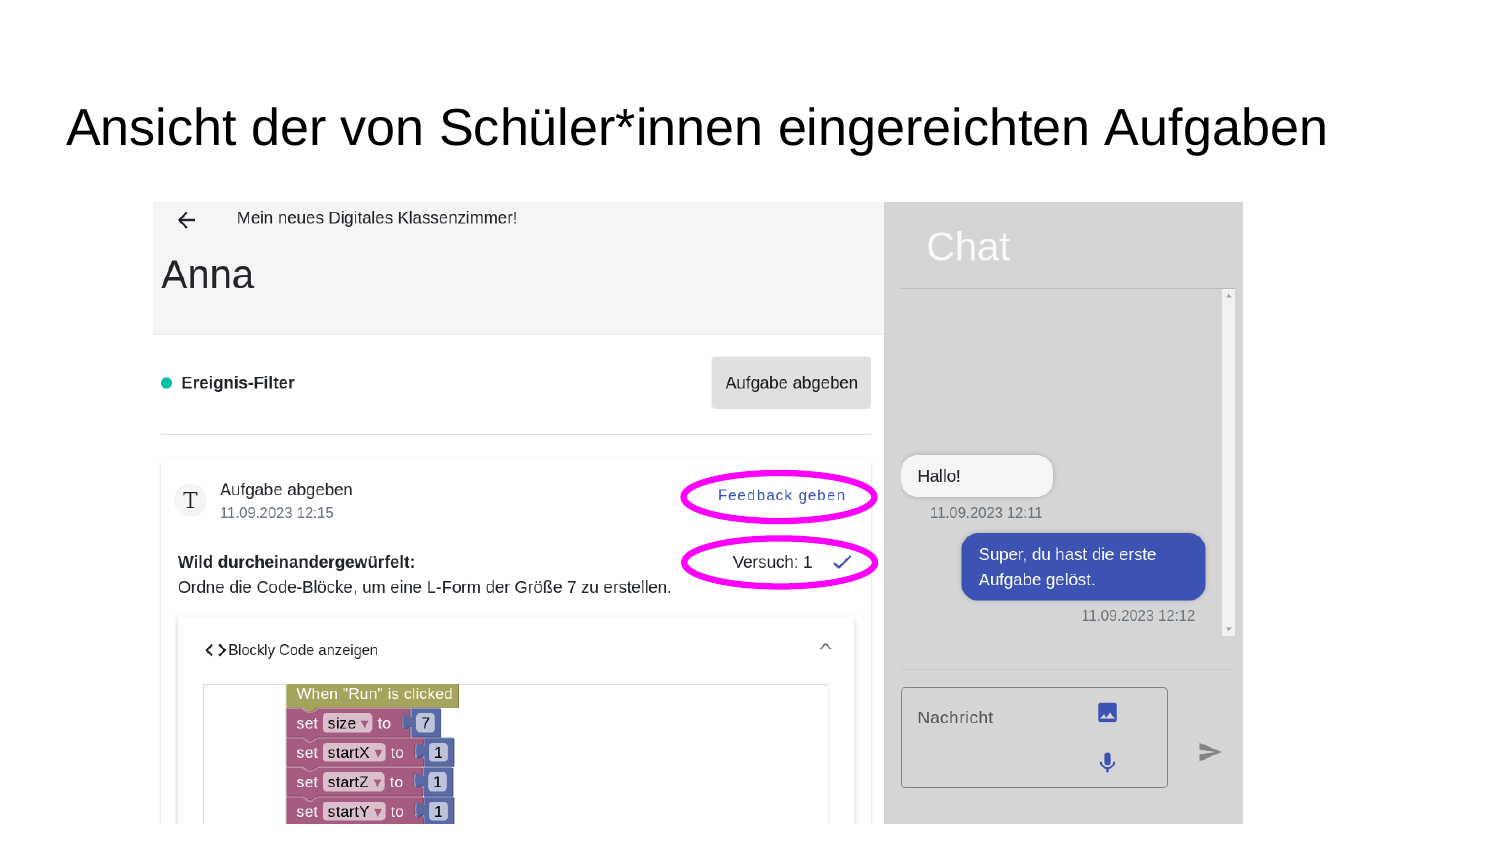

# Ansicht der von Schüler*innen eingereichten Aufgaben